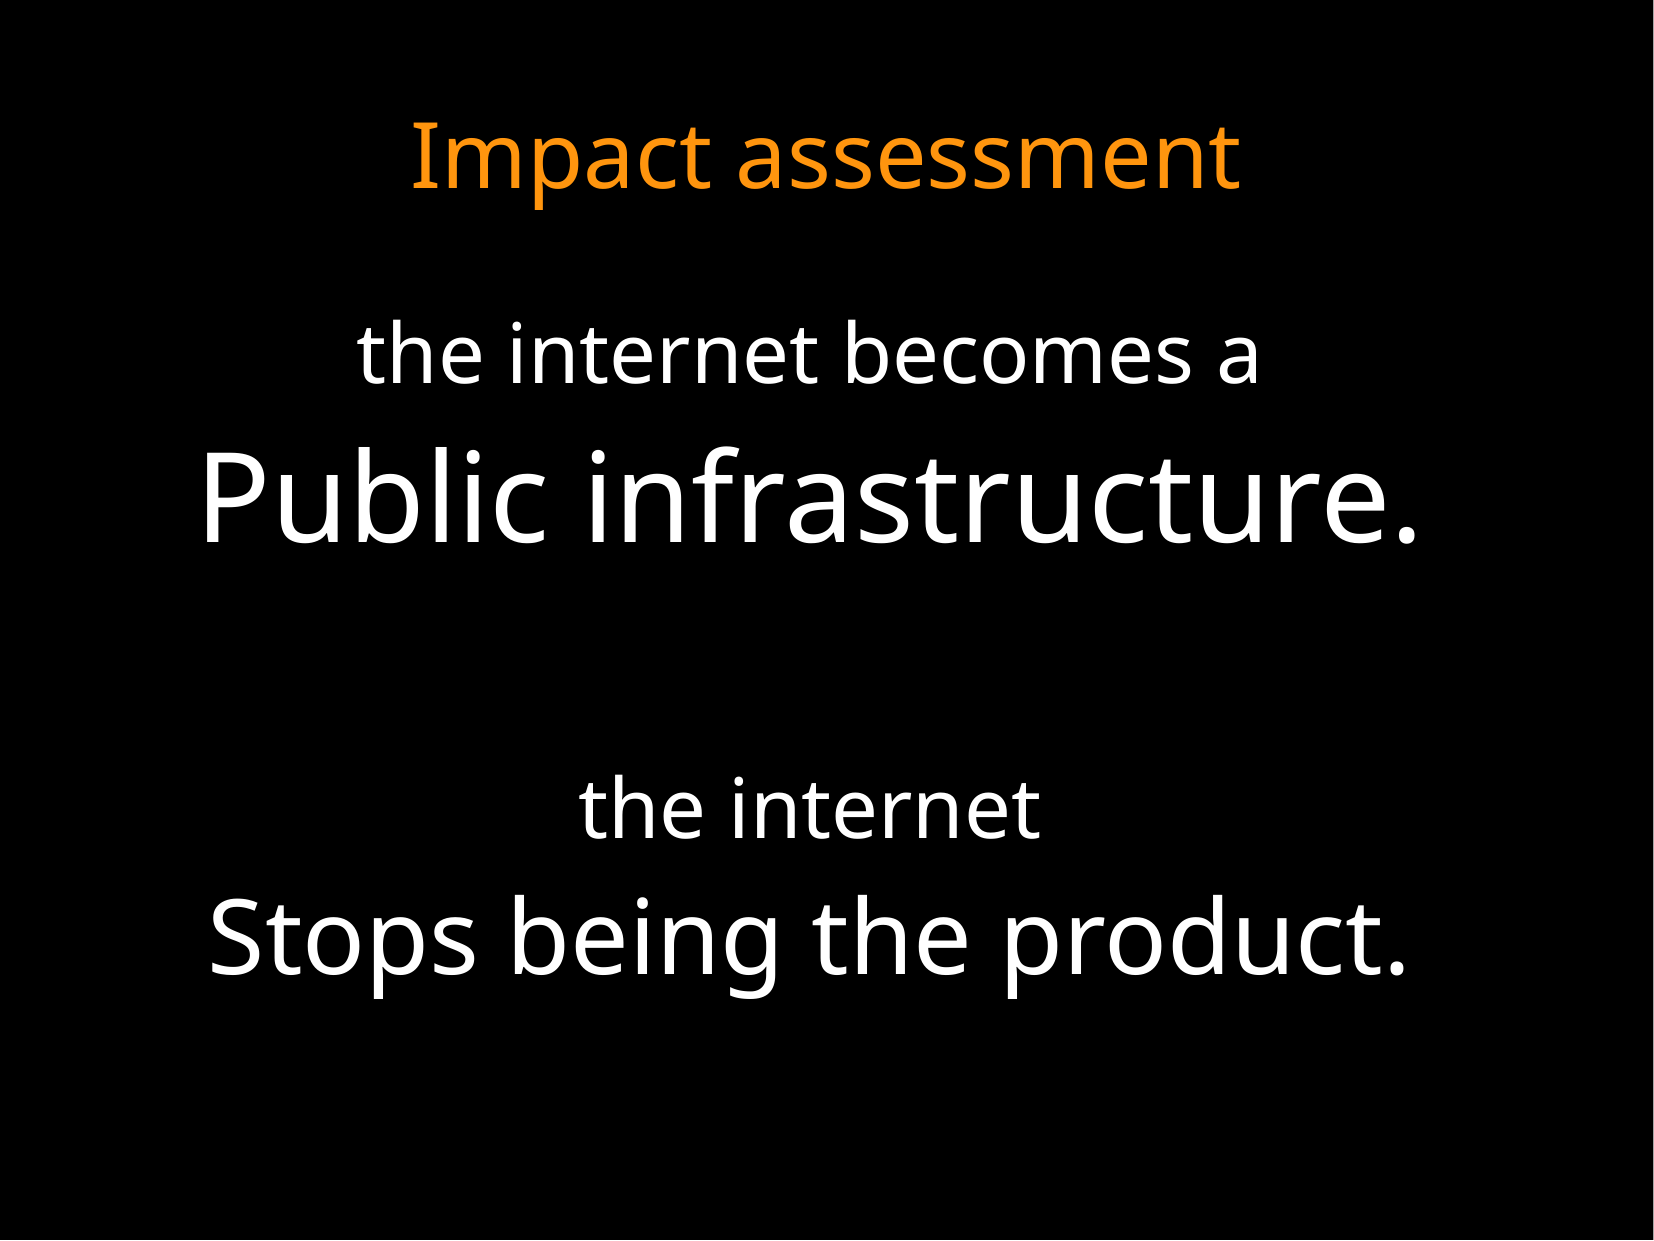

# Impact assessment
the internet becomes a
Public infrastructure.
the internet
Stops being the product.